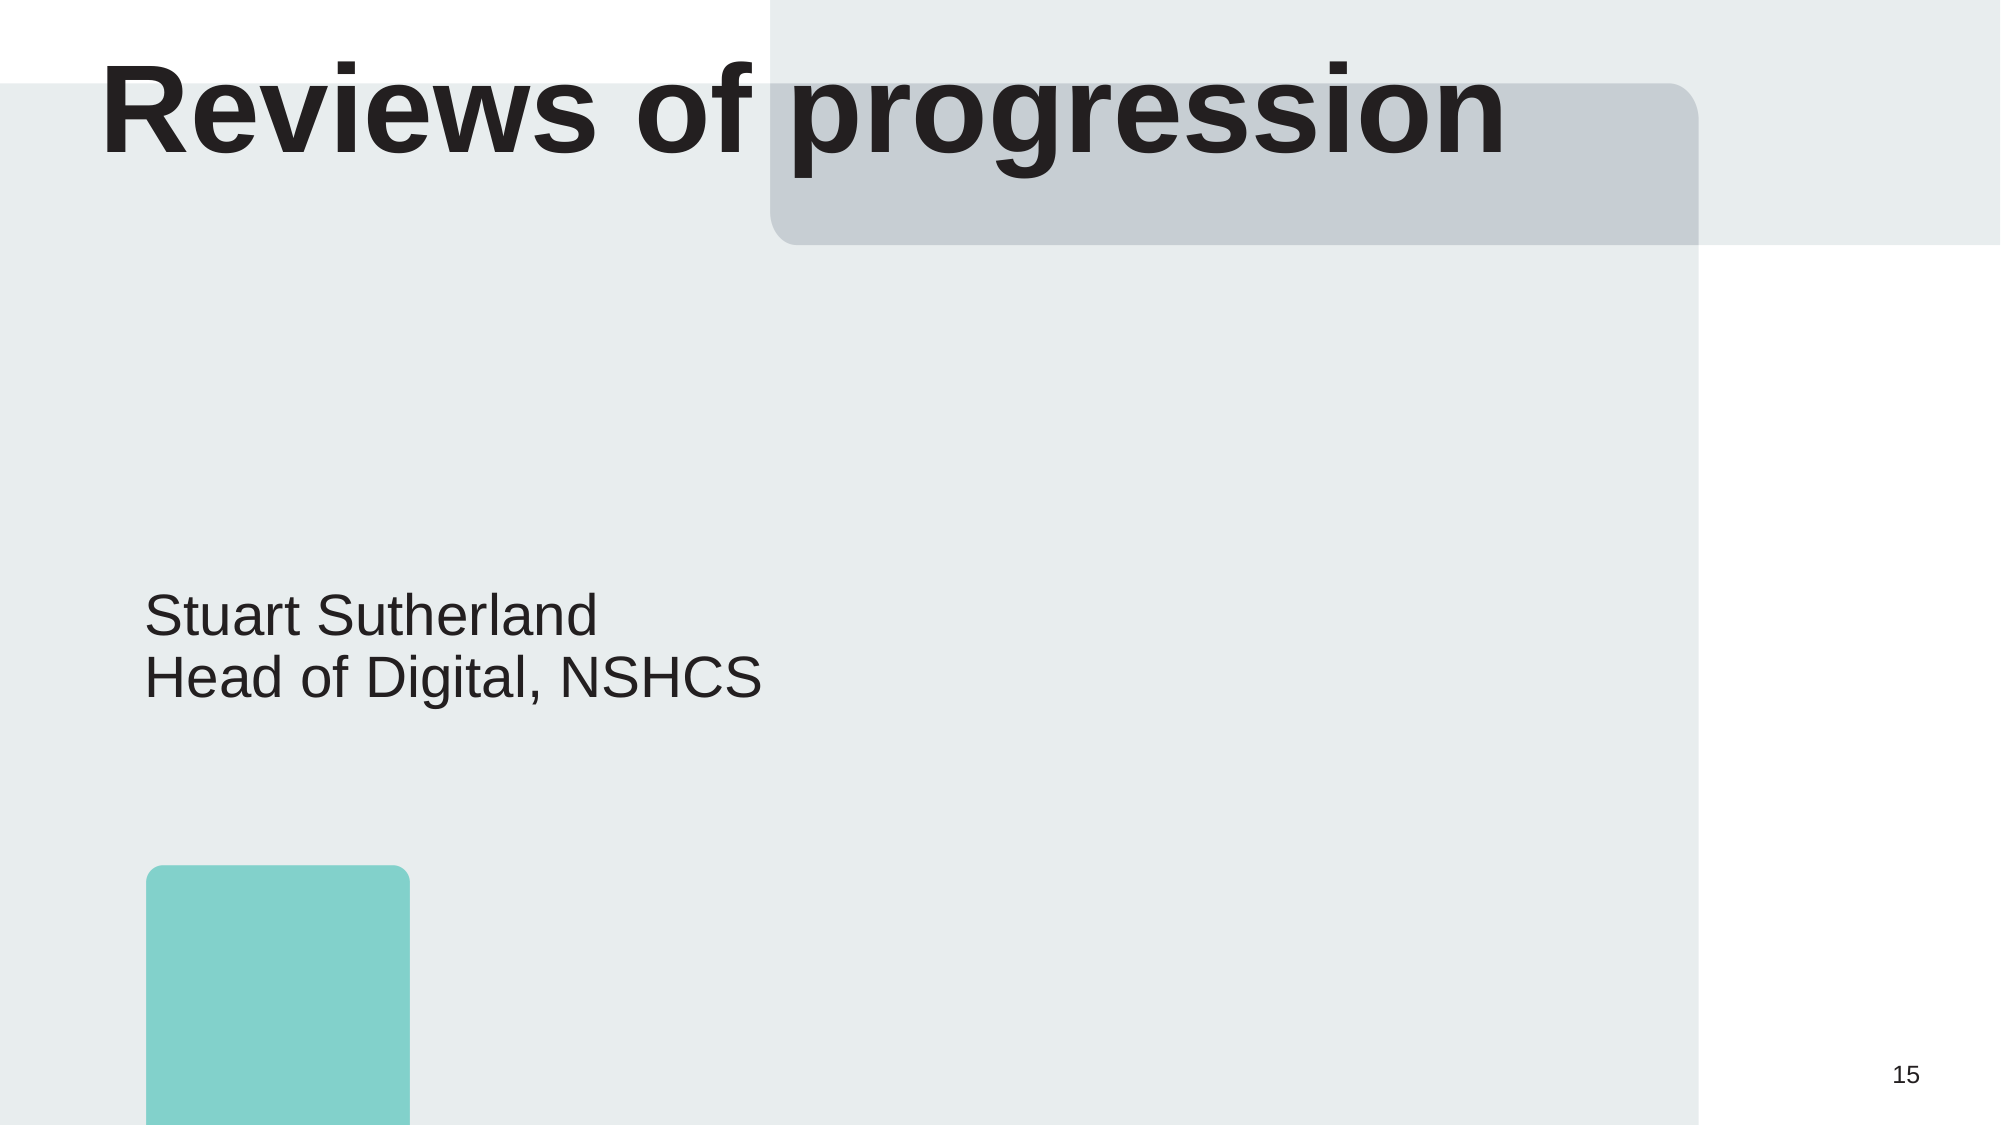

# Reviews of progression
Stuart Sutherland
Head of Digital, NSHCS